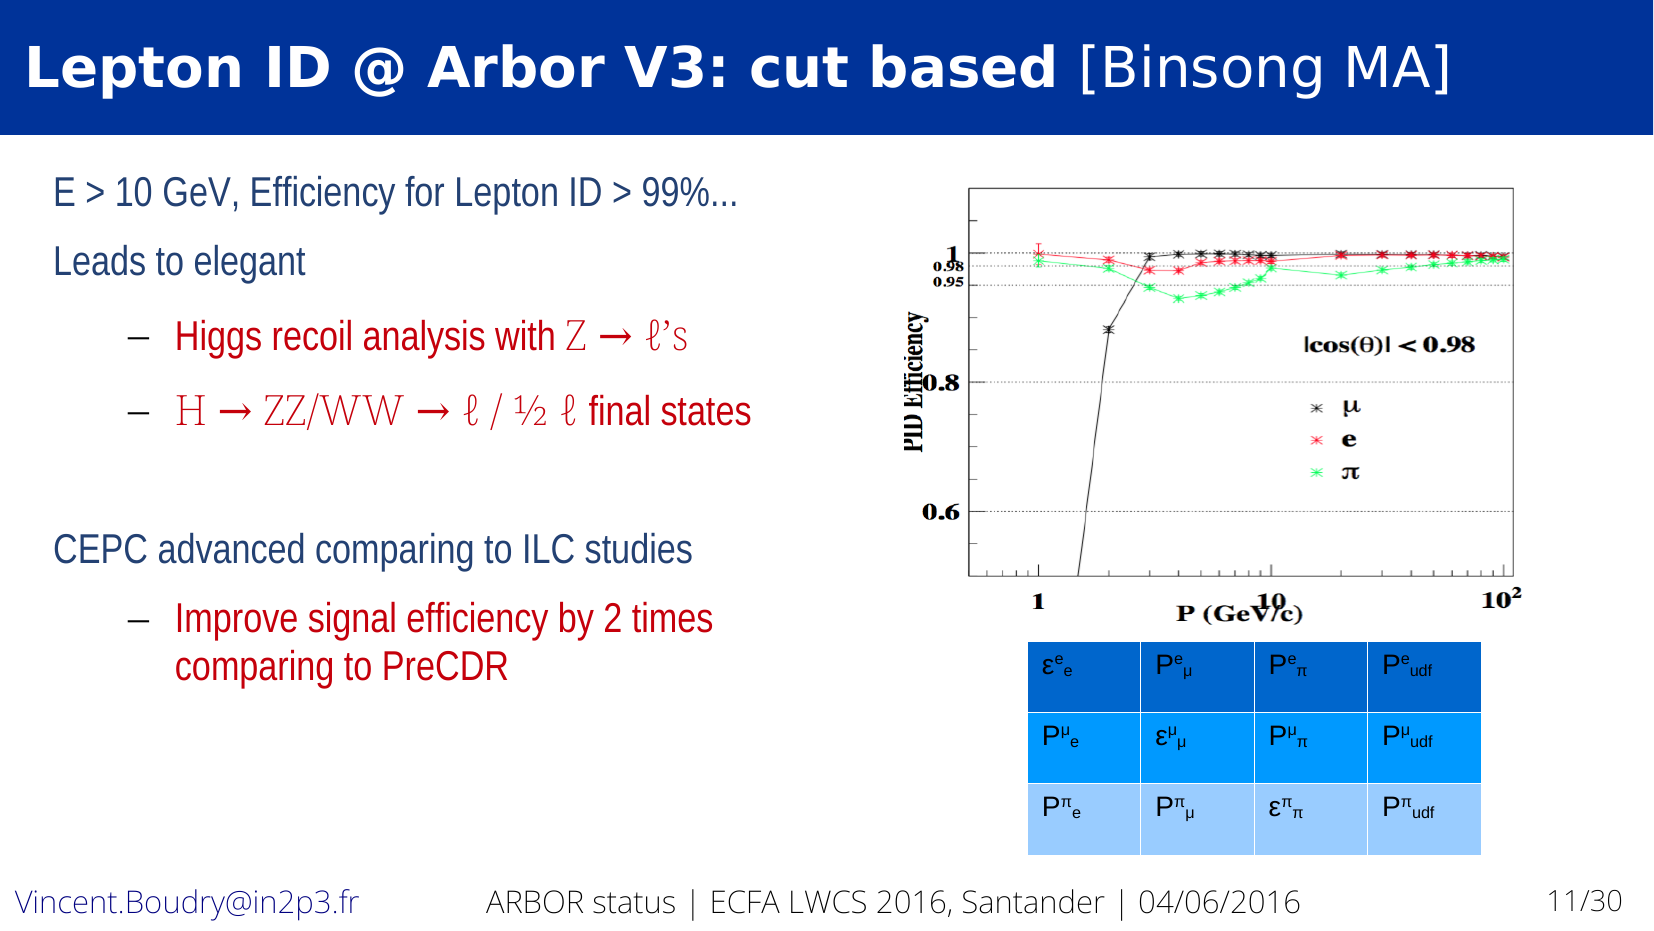

# Lepton ID @ Arbor V3: cut based [Binsong MA]
E > 10 GeV, Efficiency for Lepton ID > 99%...
Leads to elegant
Higgs recoil analysis with Z → ℓ’s
H → ZZ/WW → ℓ / ½ ℓ final states
CEPC advanced comparing to ILC studies
Improve signal efficiency by 2 times comparing to PreCDR
| εee | Peμ | Peπ | Peudf |
| --- | --- | --- | --- |
| Pμe | εμμ | Pμπ | Pμudf |
| Pπe | Pπμ | εππ | Pπudf |
ARBOR status | ECFA LWCS 2016, Santander | 04/06/2016
11